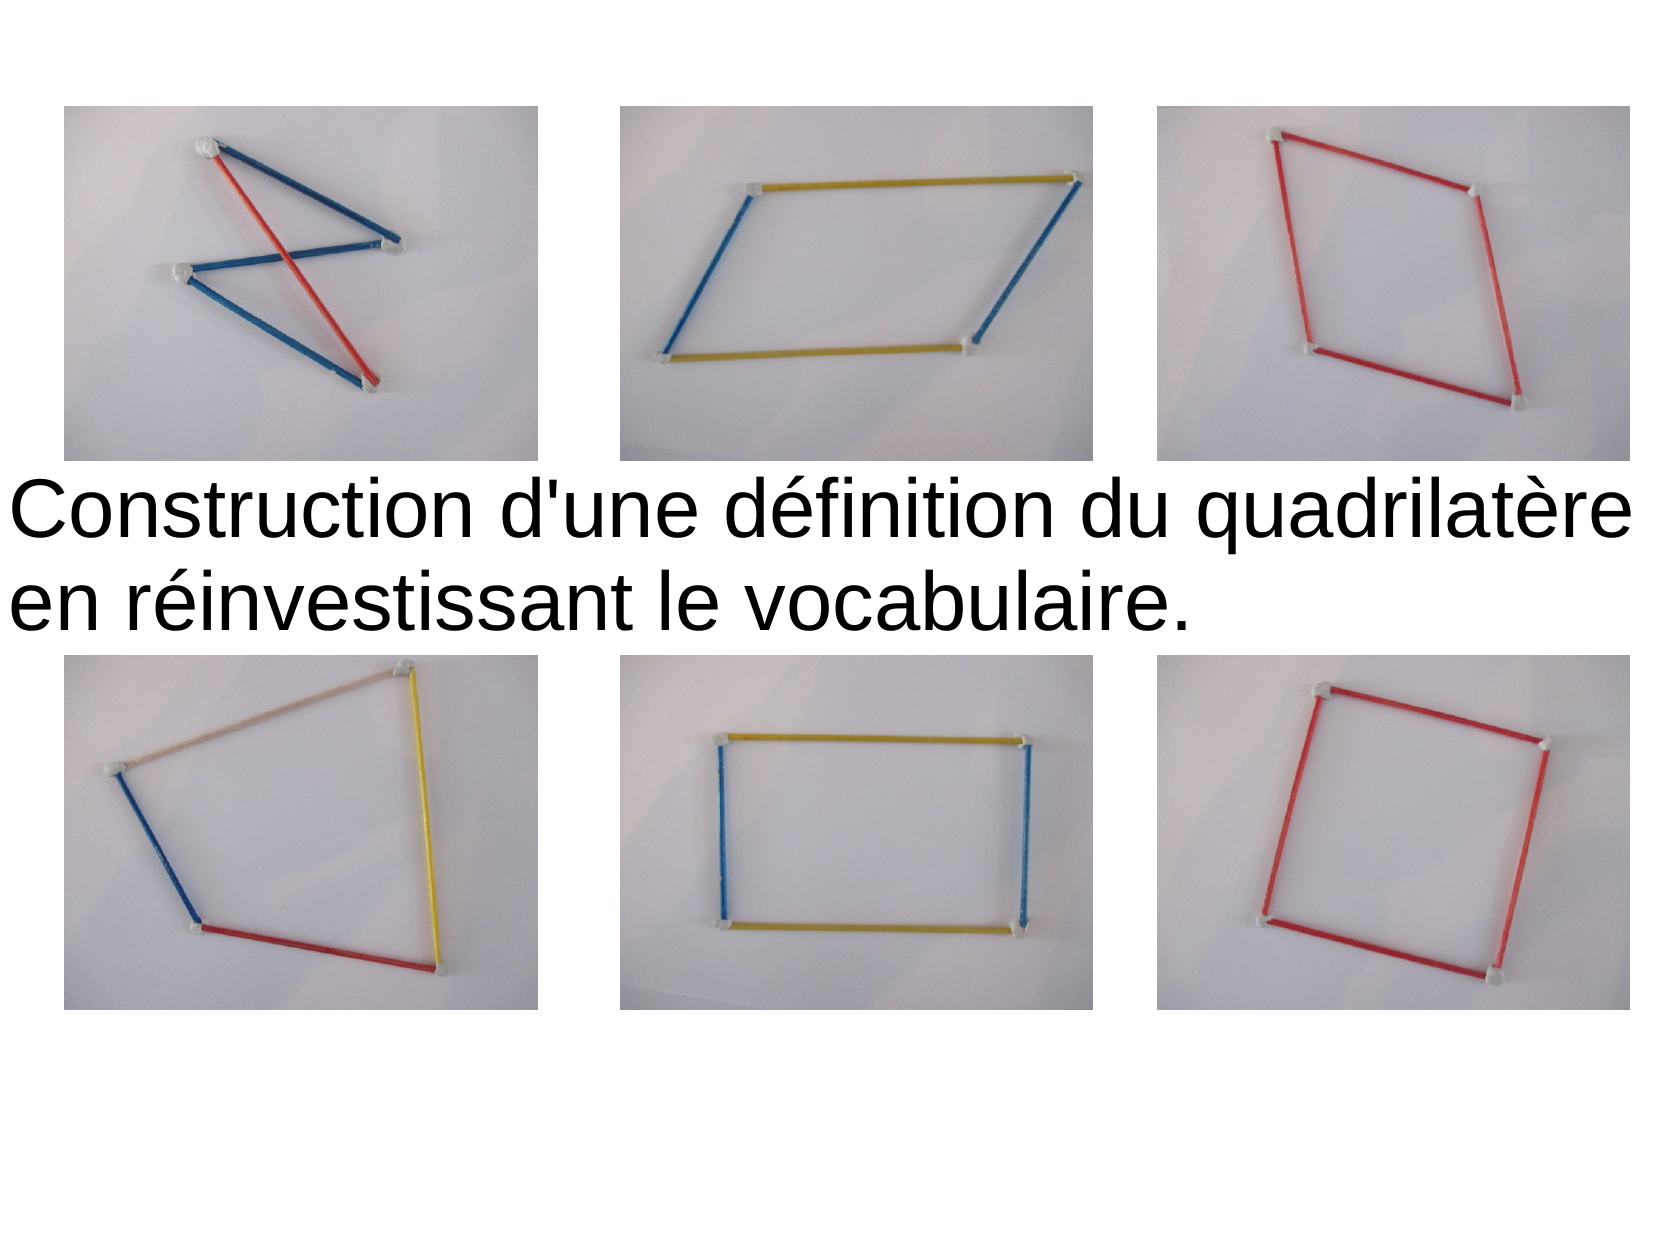

Construction d'une définition du quadrilatère en réinvestissant le vocabulaire.